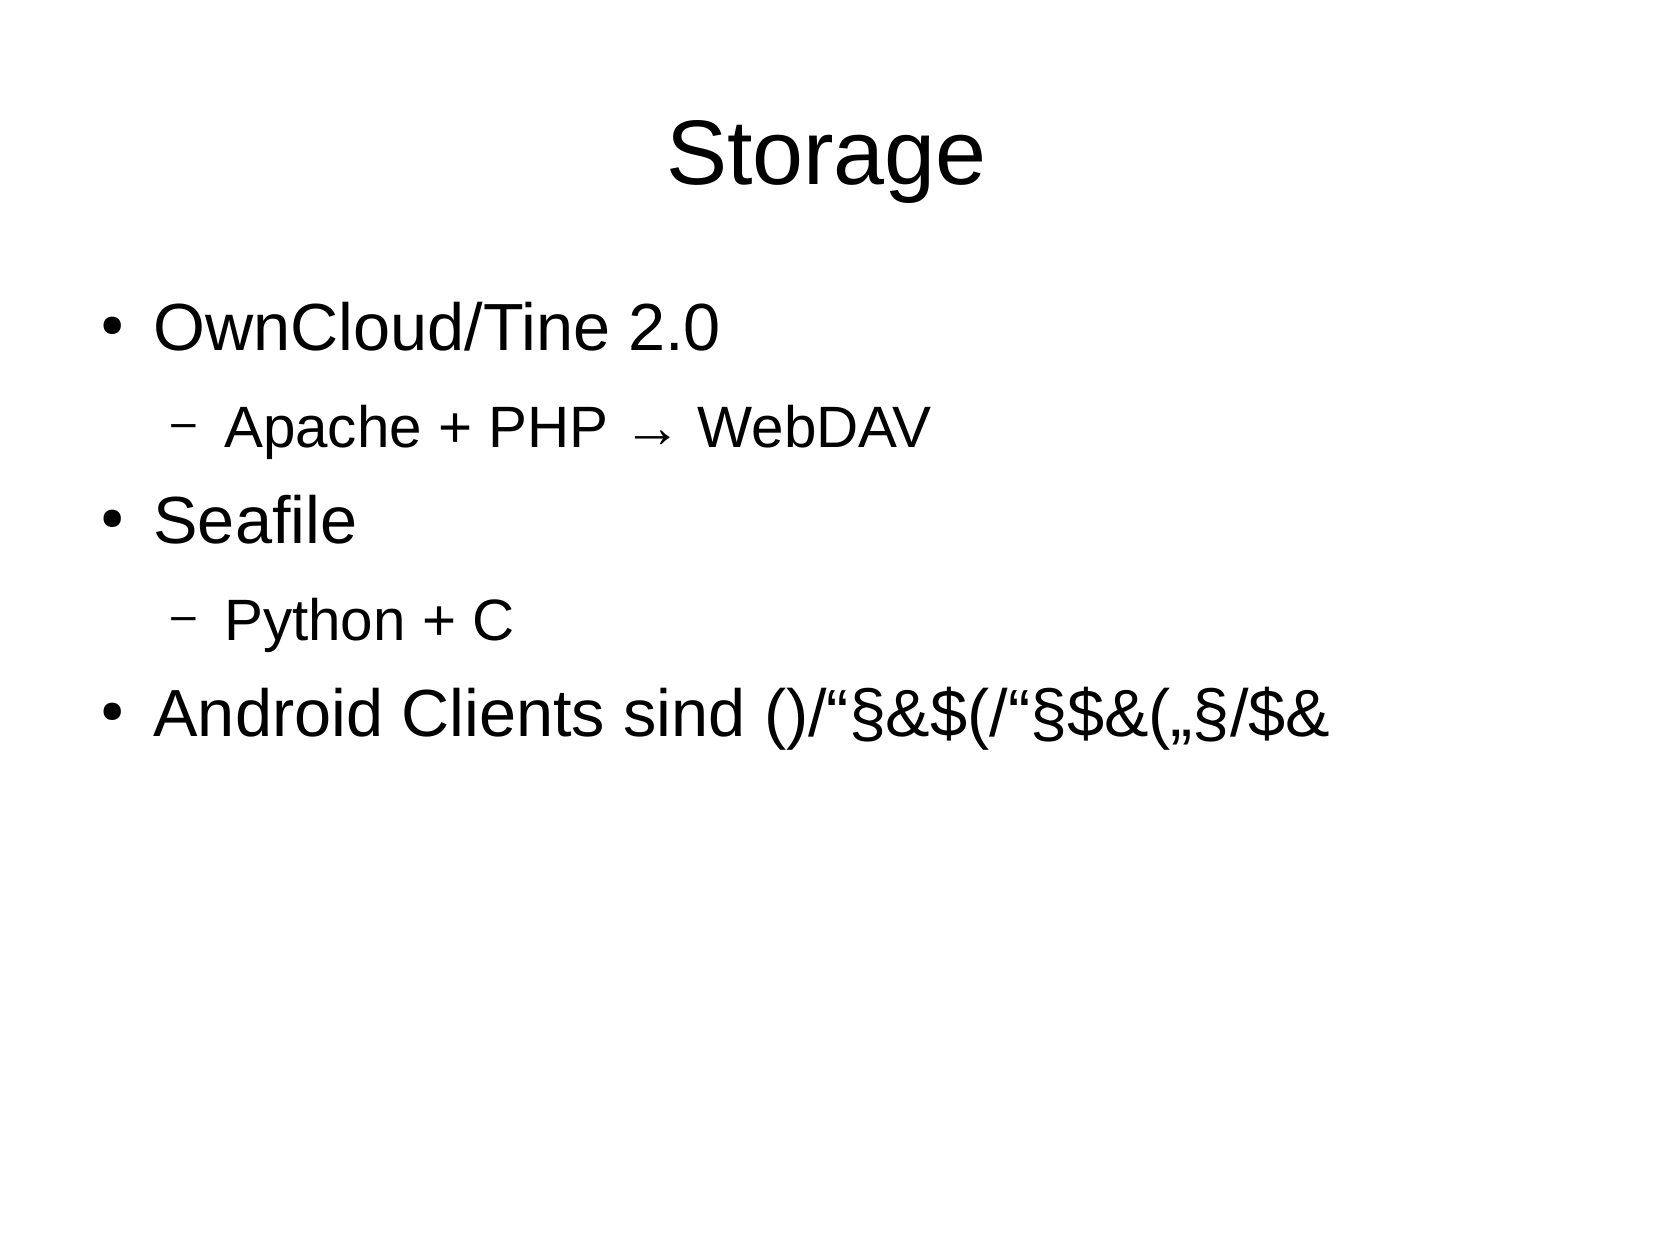

# Storage
OwnCloud/Tine 2.0
Apache + PHP → WebDAV
Seafile
Python + C
Android Clients sind ()/“§&$(/“§$&(„§/$&